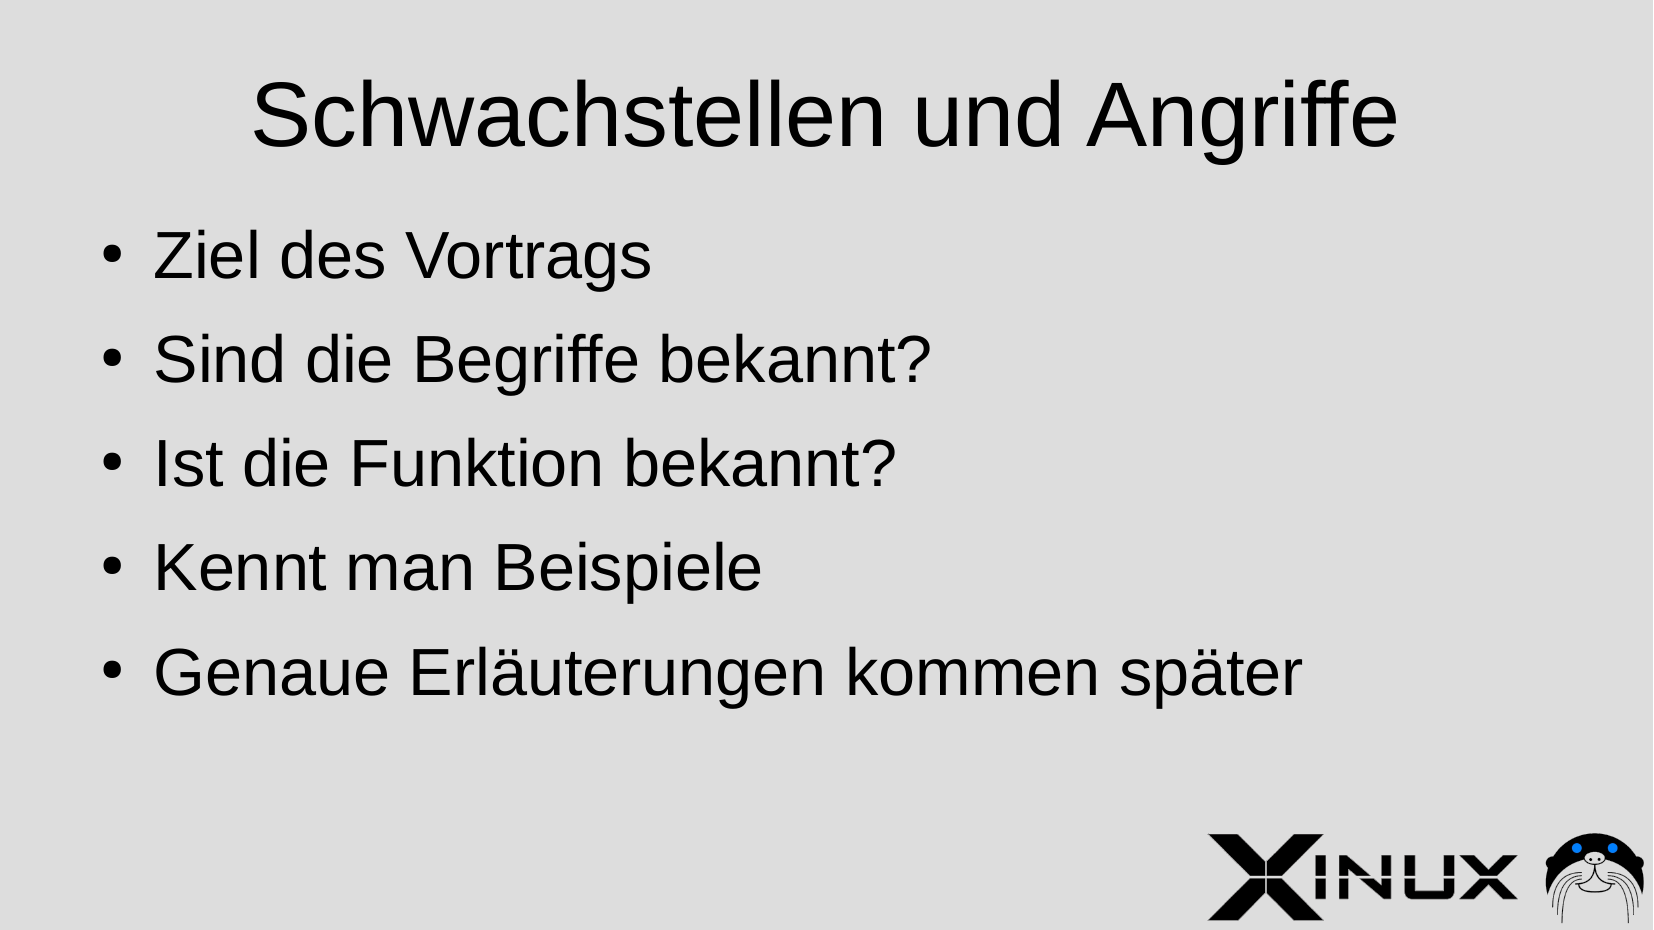

# Schwachstellen und Angriffe
Ziel des Vortrags
Sind die Begriffe bekannt?
Ist die Funktion bekannt?
Kennt man Beispiele
Genaue Erläuterungen kommen später